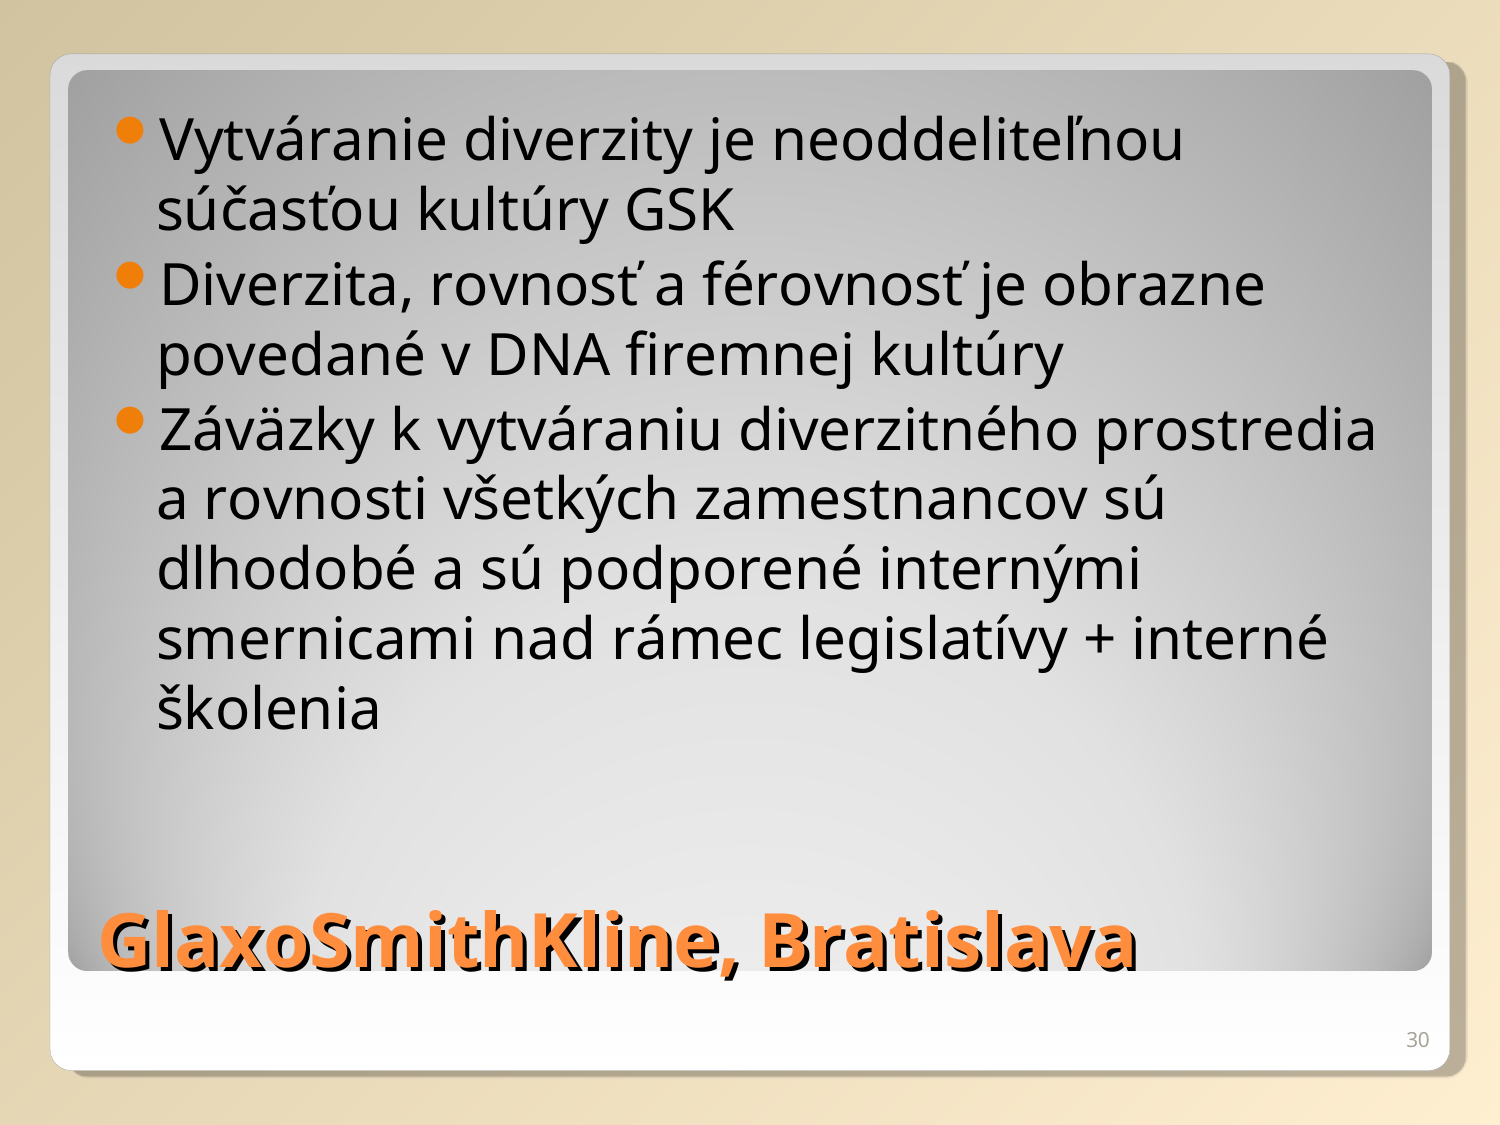

Vytváranie diverzity je neoddeliteľnou súčasťou kultúry GSK
Diverzita, rovnosť a férovnosť je obrazne povedané v DNA firemnej kultúry
Záväzky k vytváraniu diverzitného prostredia a rovnosti všetkých zamestnancov sú dlhodobé a sú podporené internými smernicami nad rámec legislatívy + interné školenia
# GlaxoSmithKline, Bratislava